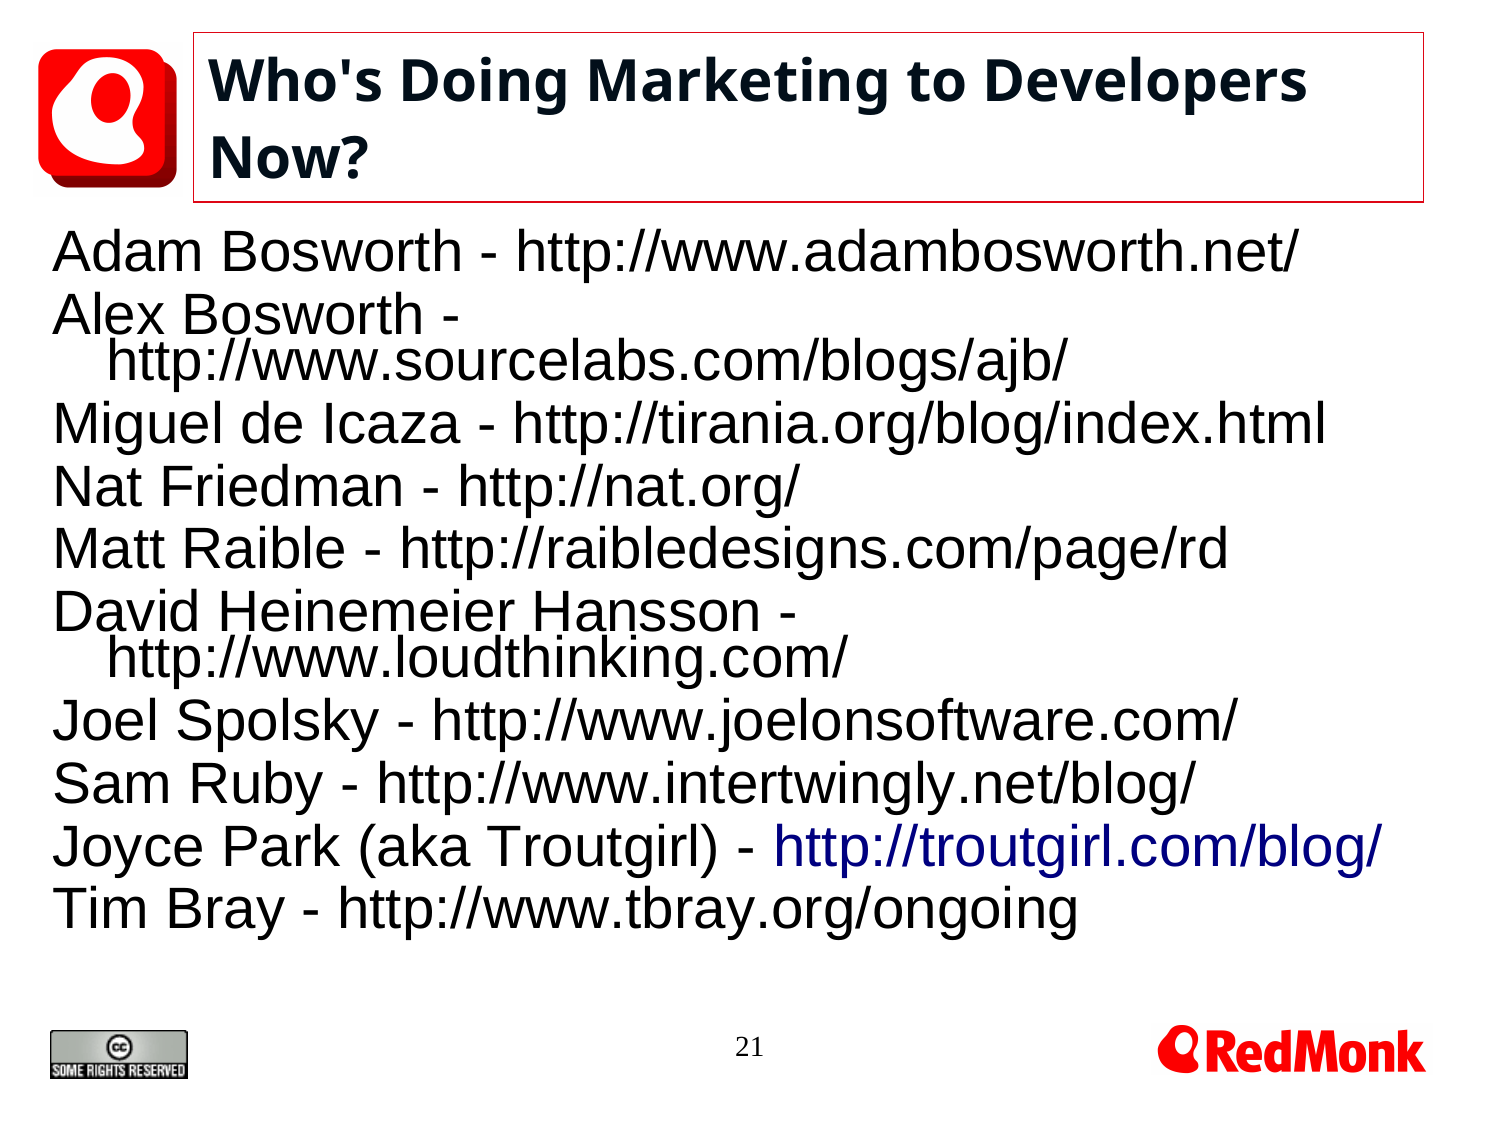

# Who's Doing Marketing to Developers Now?
Adam Bosworth - http://www.adambosworth.net/
Alex Bosworth - http://www.sourcelabs.com/blogs/ajb/
Miguel de Icaza - http://tirania.org/blog/index.html
Nat Friedman - http://nat.org/
Matt Raible - http://raibledesigns.com/page/rd
David Heinemeier Hansson - http://www.loudthinking.com/
Joel Spolsky - http://www.joelonsoftware.com/
Sam Ruby - http://www.intertwingly.net/blog/
Joyce Park (aka Troutgirl) - http://troutgirl.com/blog/
Tim Bray - http://www.tbray.org/ongoing